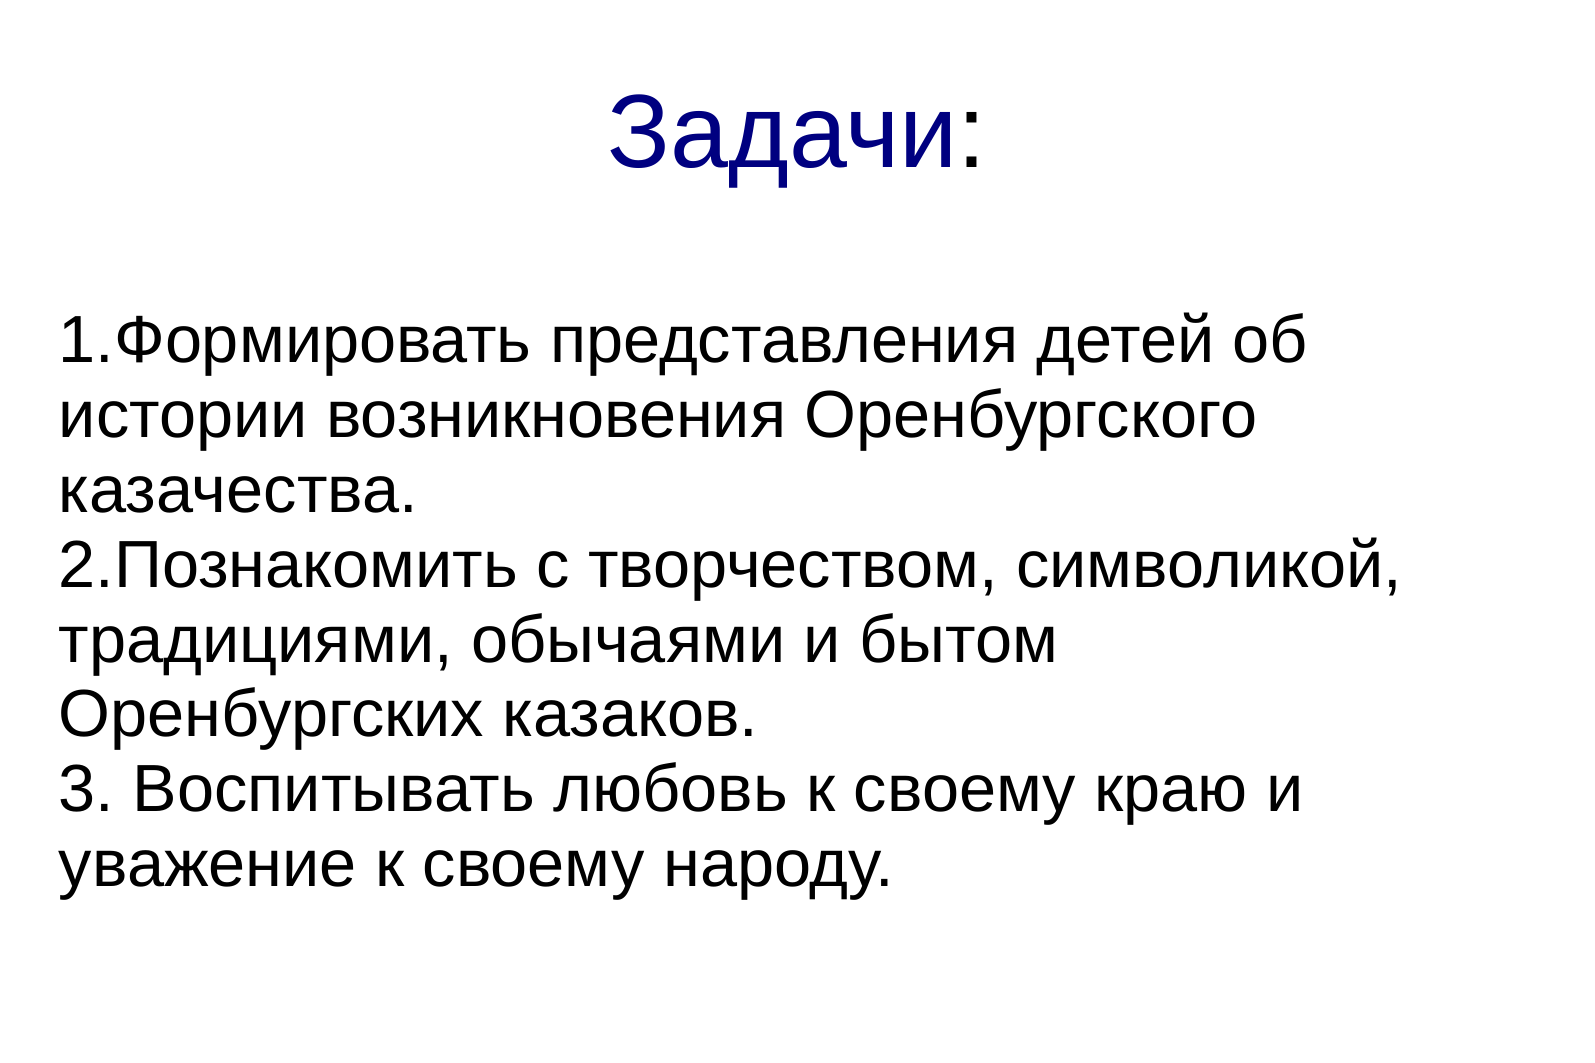

# Задачи:
1.Формировать представления детей об истории возникновения Оренбургского казачества.
2.Познакомить с творчеством, символикой, традициями, обычаями и бытом Оренбургских казаков.
3. Воспитывать любовь к своему краю и уважение к своему народу.